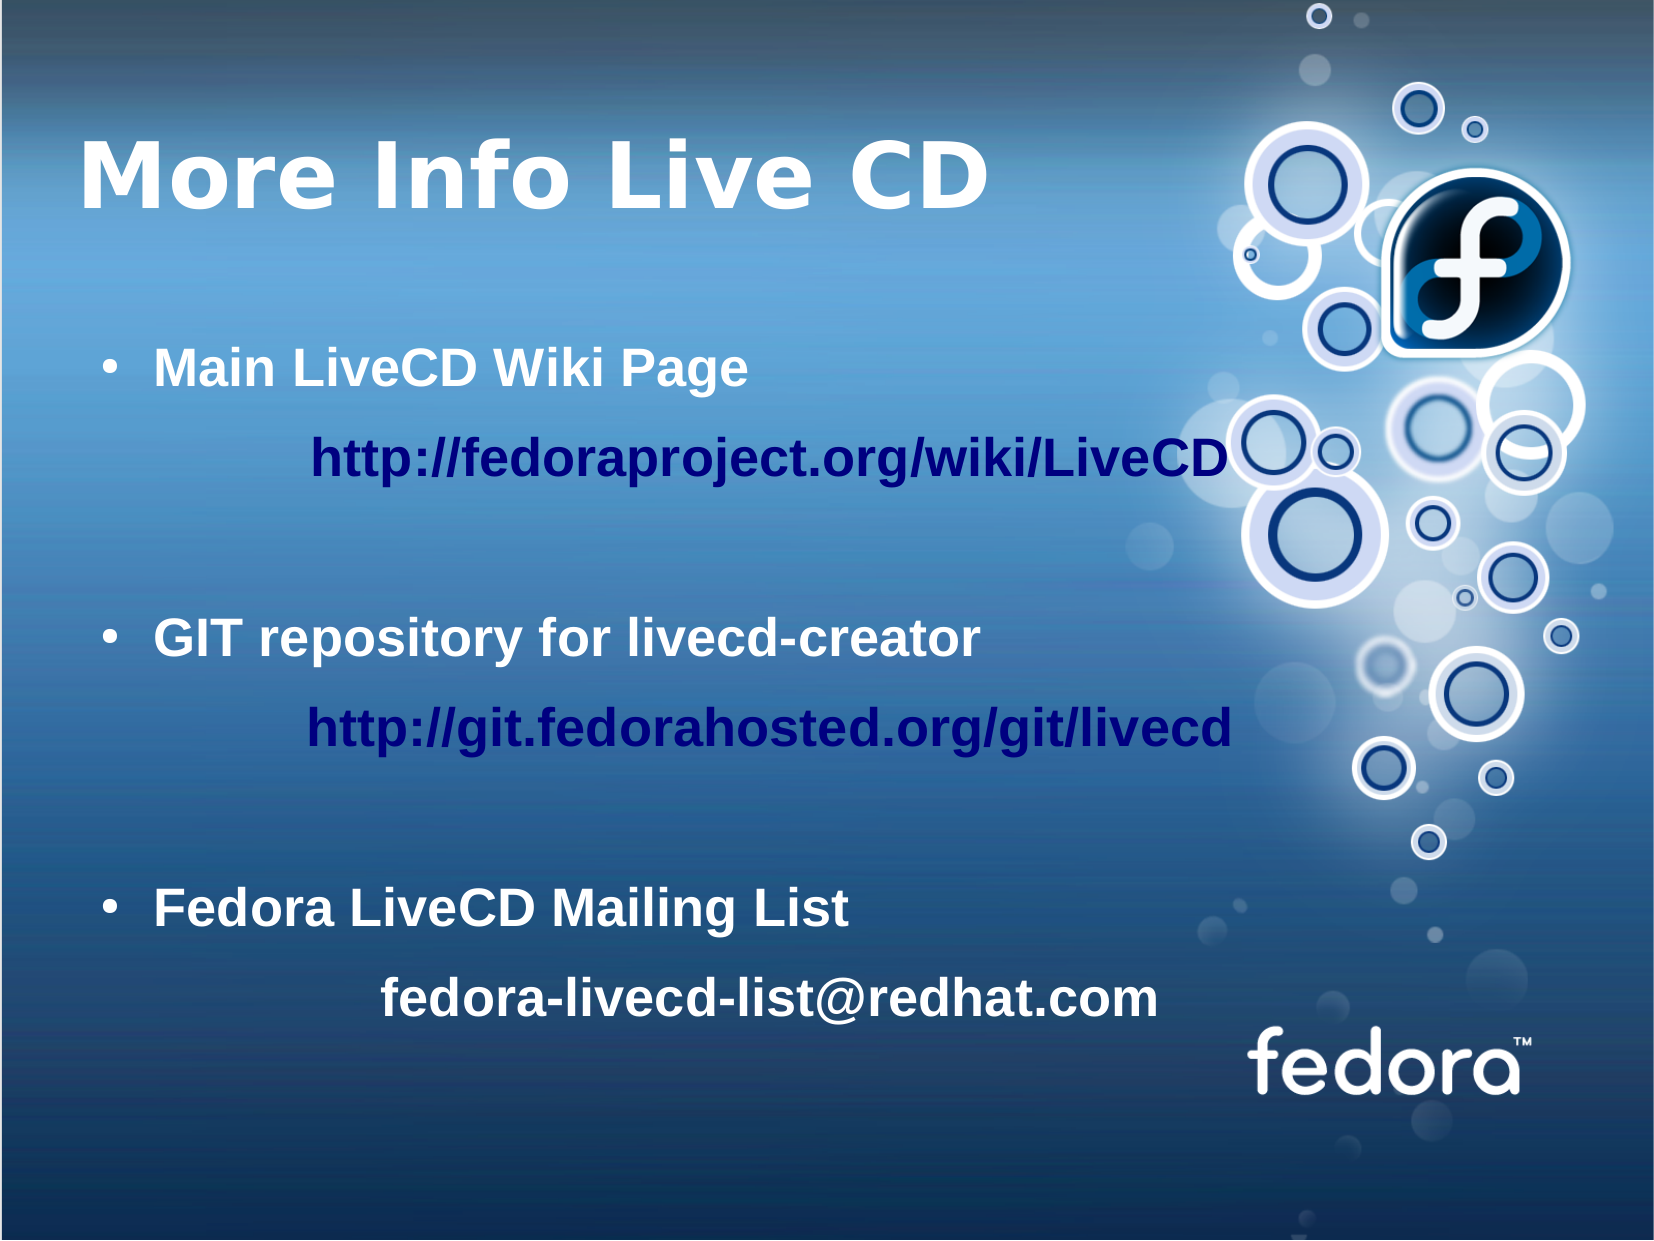

# More Info Live CD
Main LiveCD Wiki Page
http://fedoraproject.org/wiki/LiveCD
GIT repository for livecd-creator
http://git.fedorahosted.org/git/livecd
Fedora LiveCD Mailing List
fedora-livecd-list@redhat.com